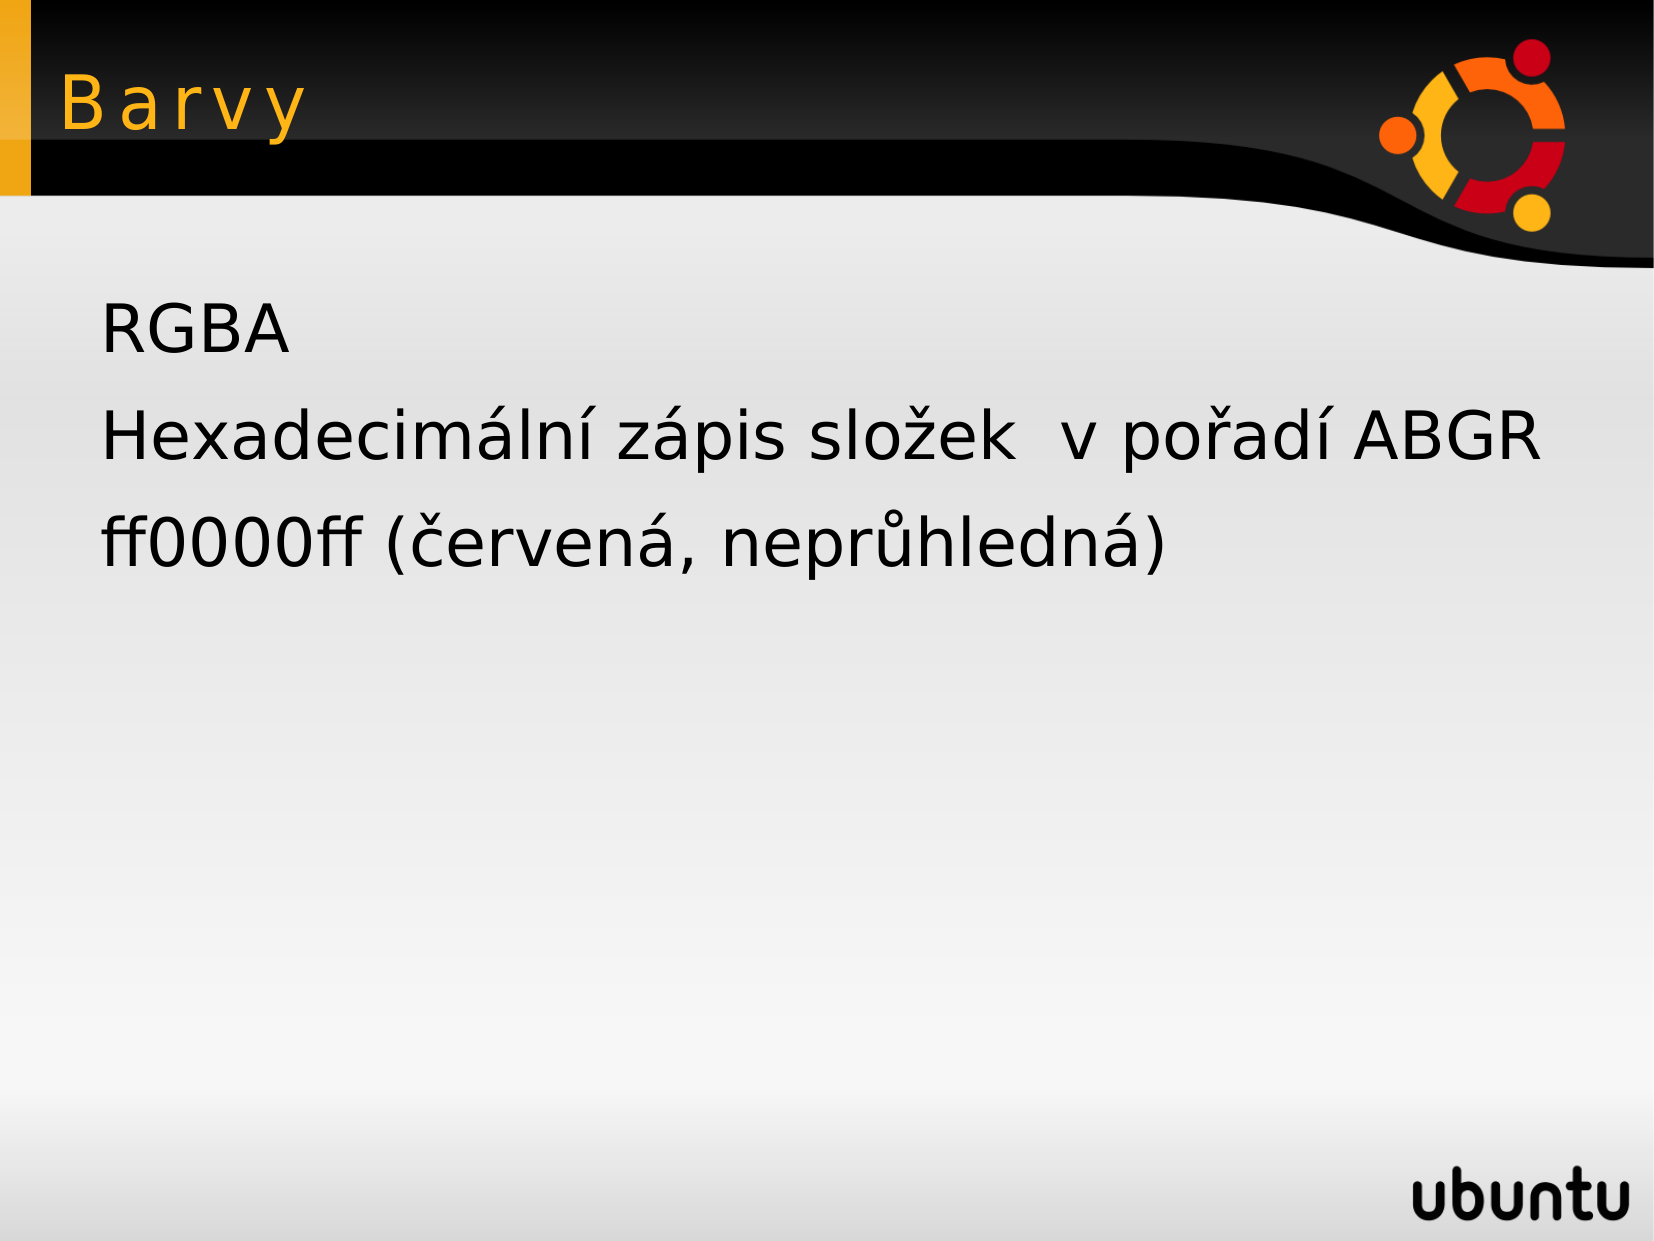

# Barvy
RGBA
Hexadecimální zápis složek v pořadí ABGR
ff0000ff (červená, neprůhledná)